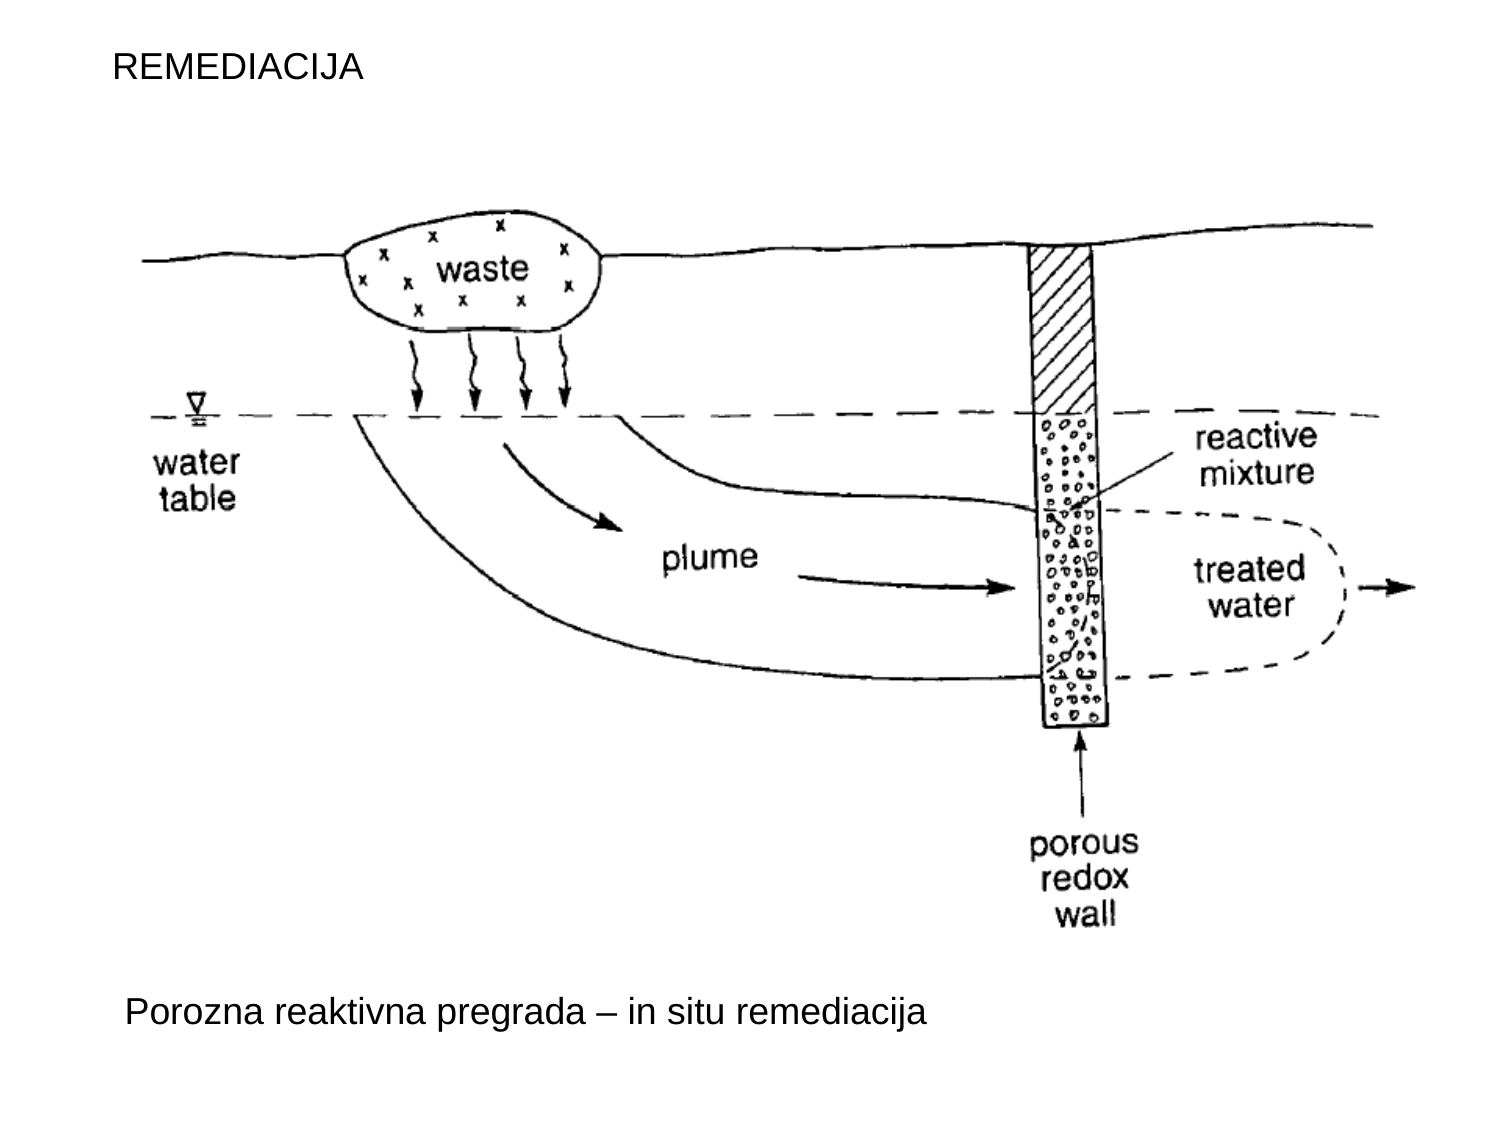

REMEDIACIJA
Porozna reaktivna pregrada – in situ remediacija